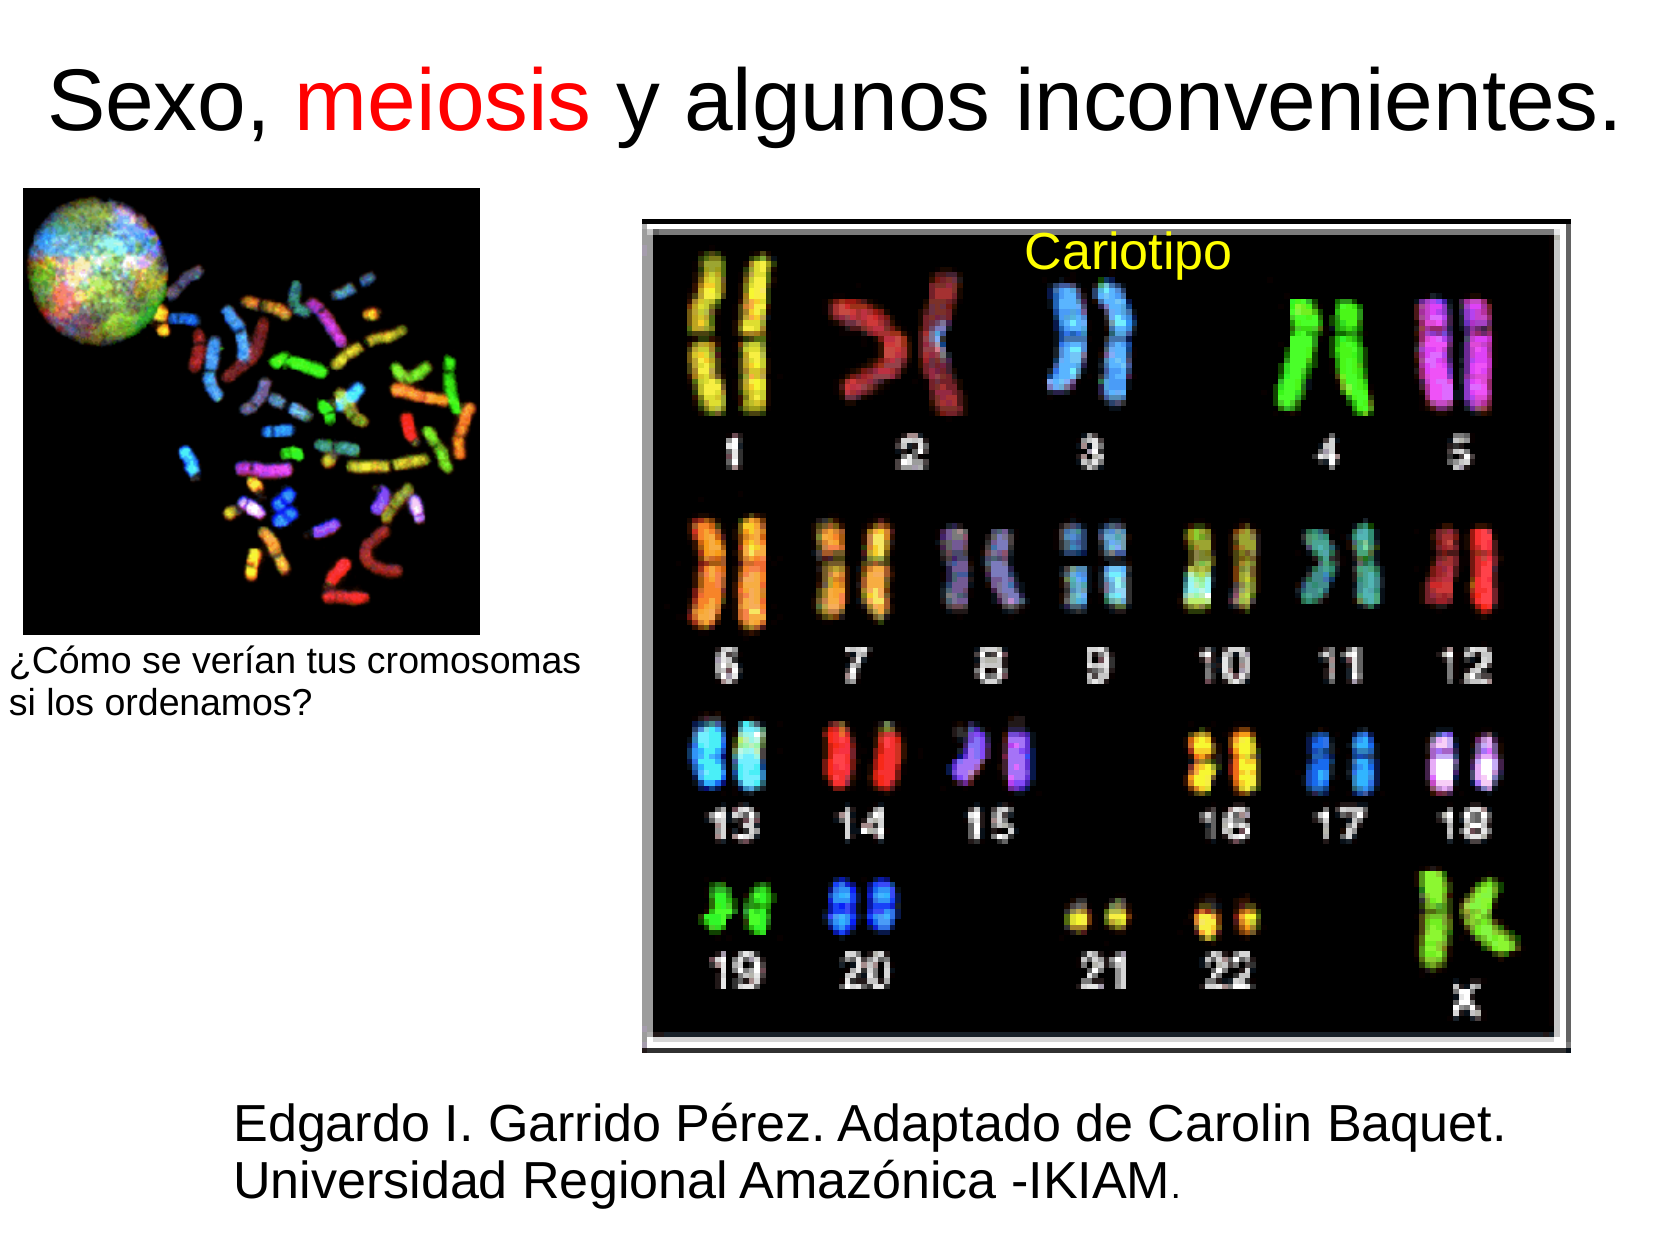

# Sexo, meiosis y algunos inconvenientes.
Cariotipo
¿Cómo se verían tus cromosomas si los ordenamos?
Edgardo I. Garrido Pérez. Adaptado de Carolin Baquet.
Universidad Regional Amazónica -IKIAM.